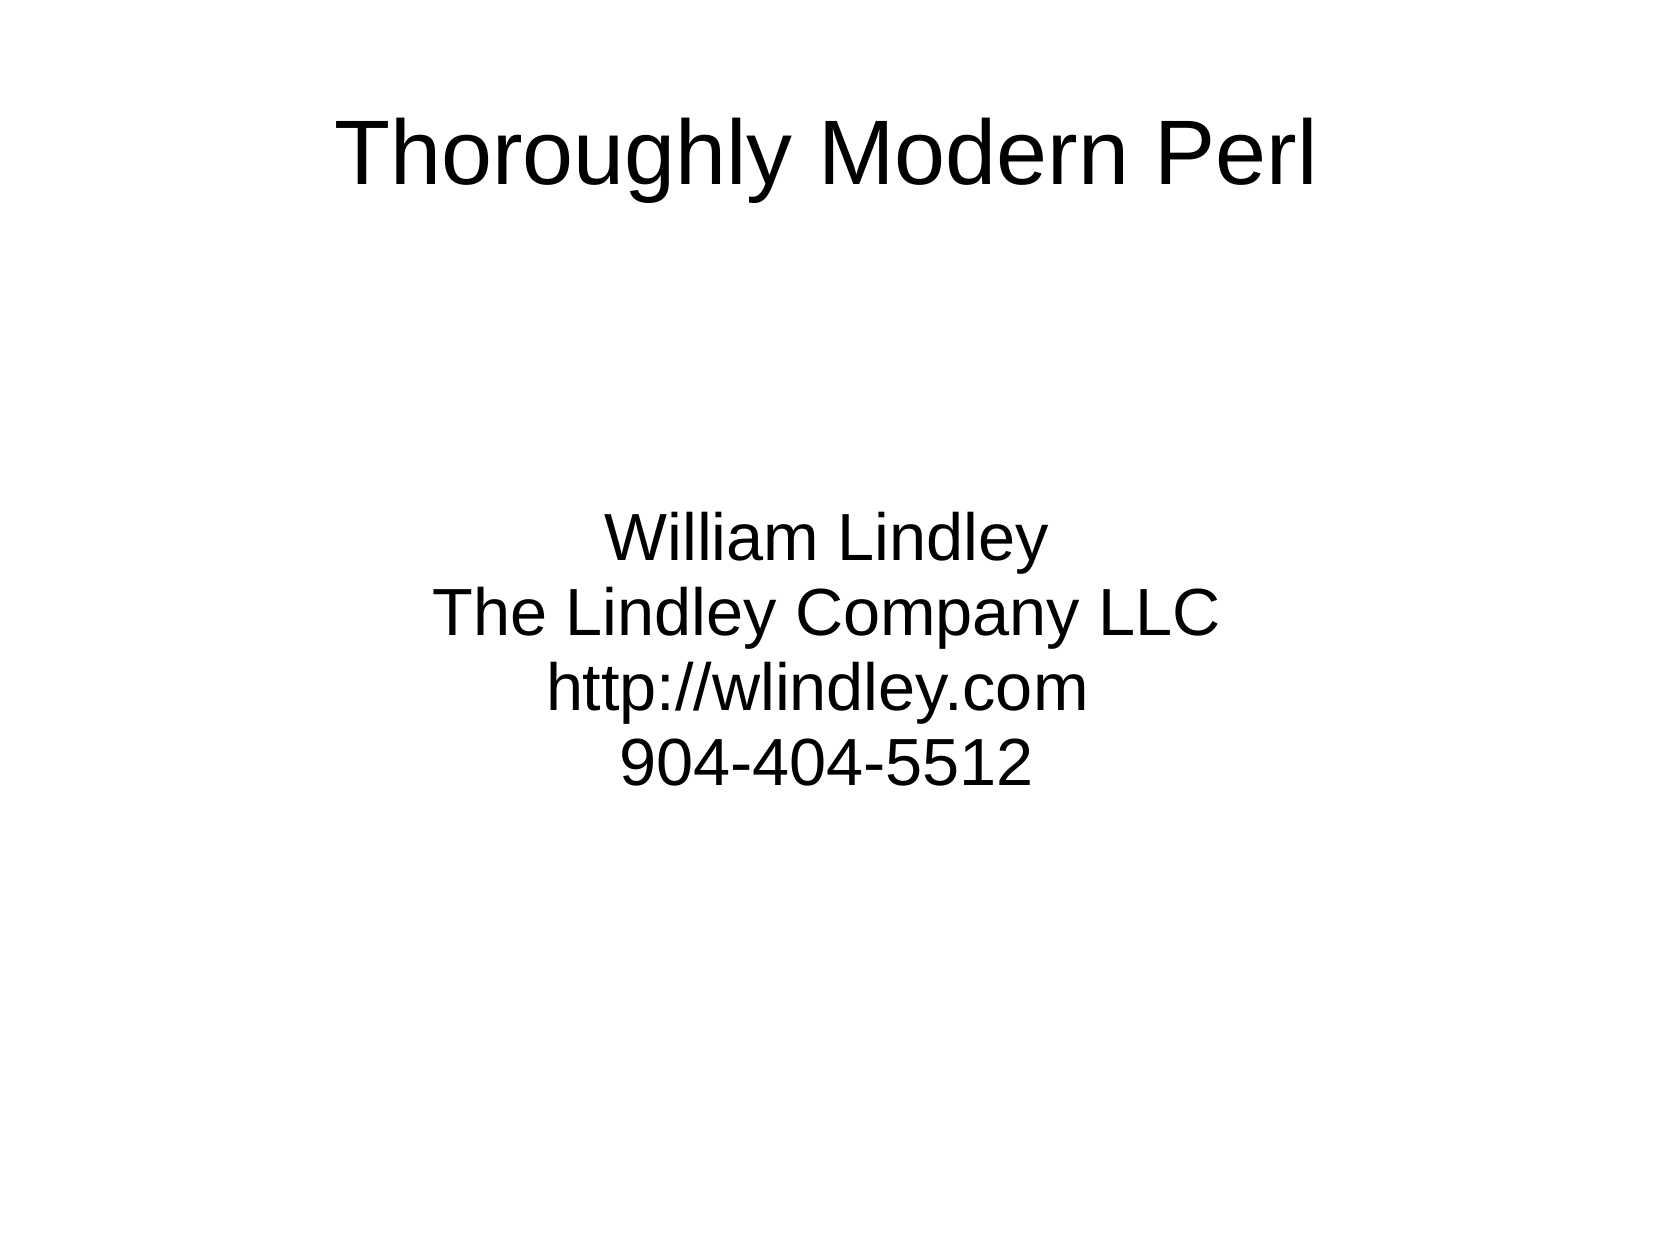

# Thoroughly Modern Perl
William Lindley
The Lindley Company LLC
http://wlindley.com
904-404-5512